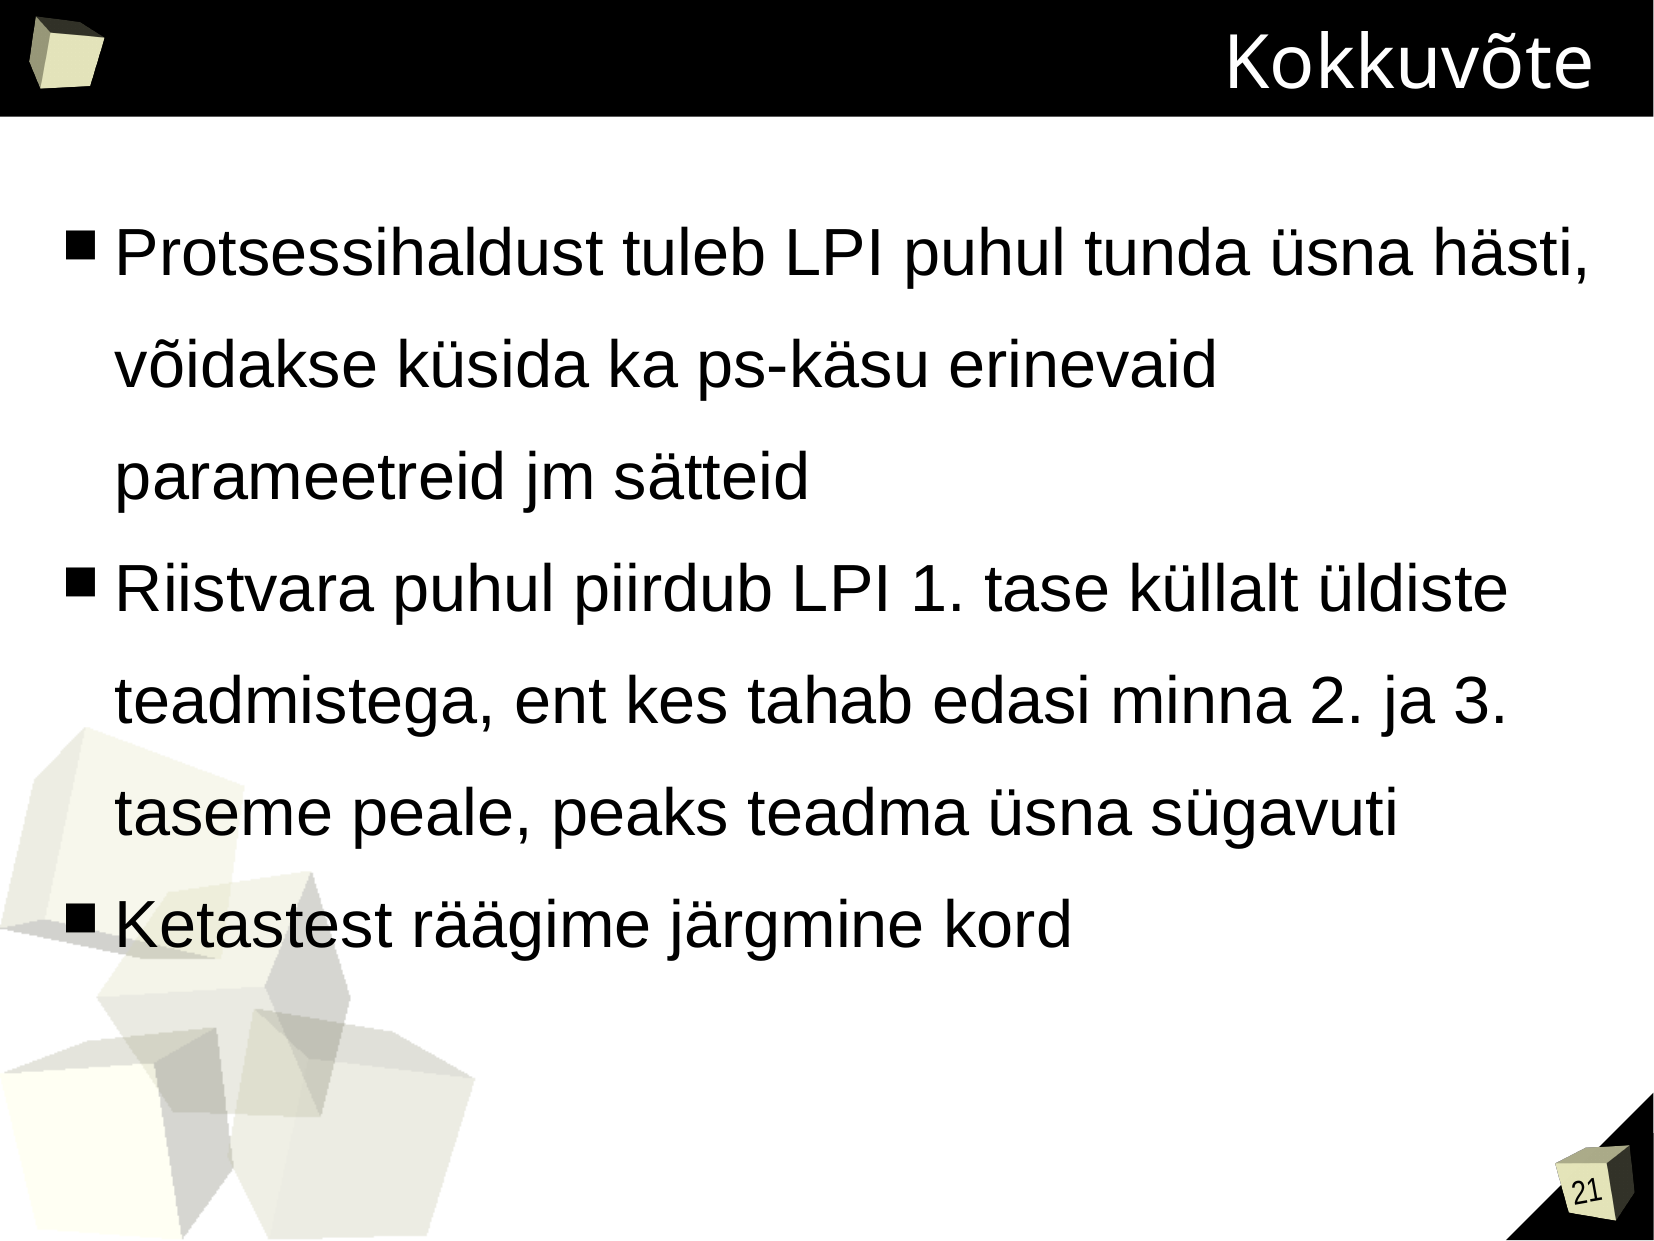

# Kokkuvõte
Protsessihaldust tuleb LPI puhul tunda üsna hästi, võidakse küsida ka ps-käsu erinevaid parameetreid jm sätteid
Riistvara puhul piirdub LPI 1. tase küllalt üldiste teadmistega, ent kes tahab edasi minna 2. ja 3. taseme peale, peaks teadma üsna sügavuti
Ketastest räägime järgmine kord